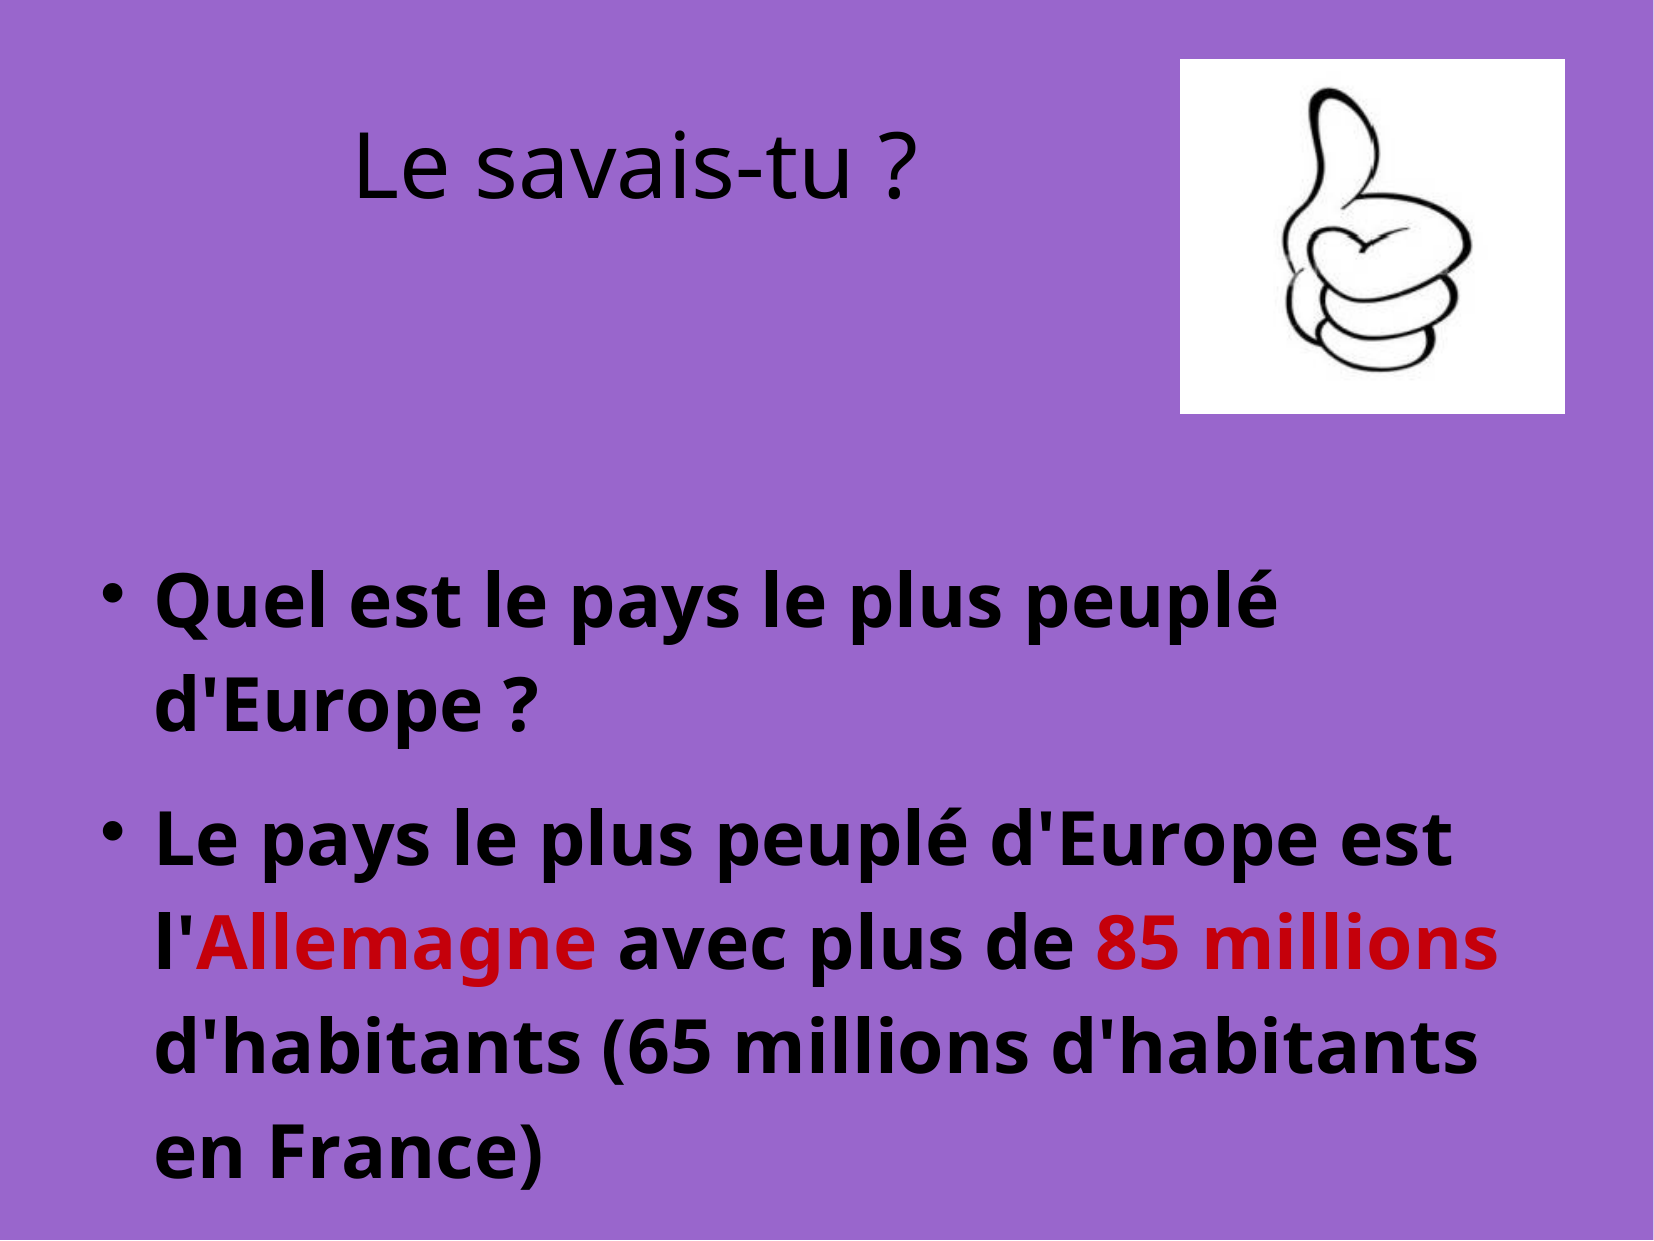

# Le savais-tu ?
Quel est le pays le plus peuplé d'Europe ?
Le pays le plus peuplé d'Europe est l'Allemagne avec plus de 85 millions d'habitants (65 millions d'habitants en France)